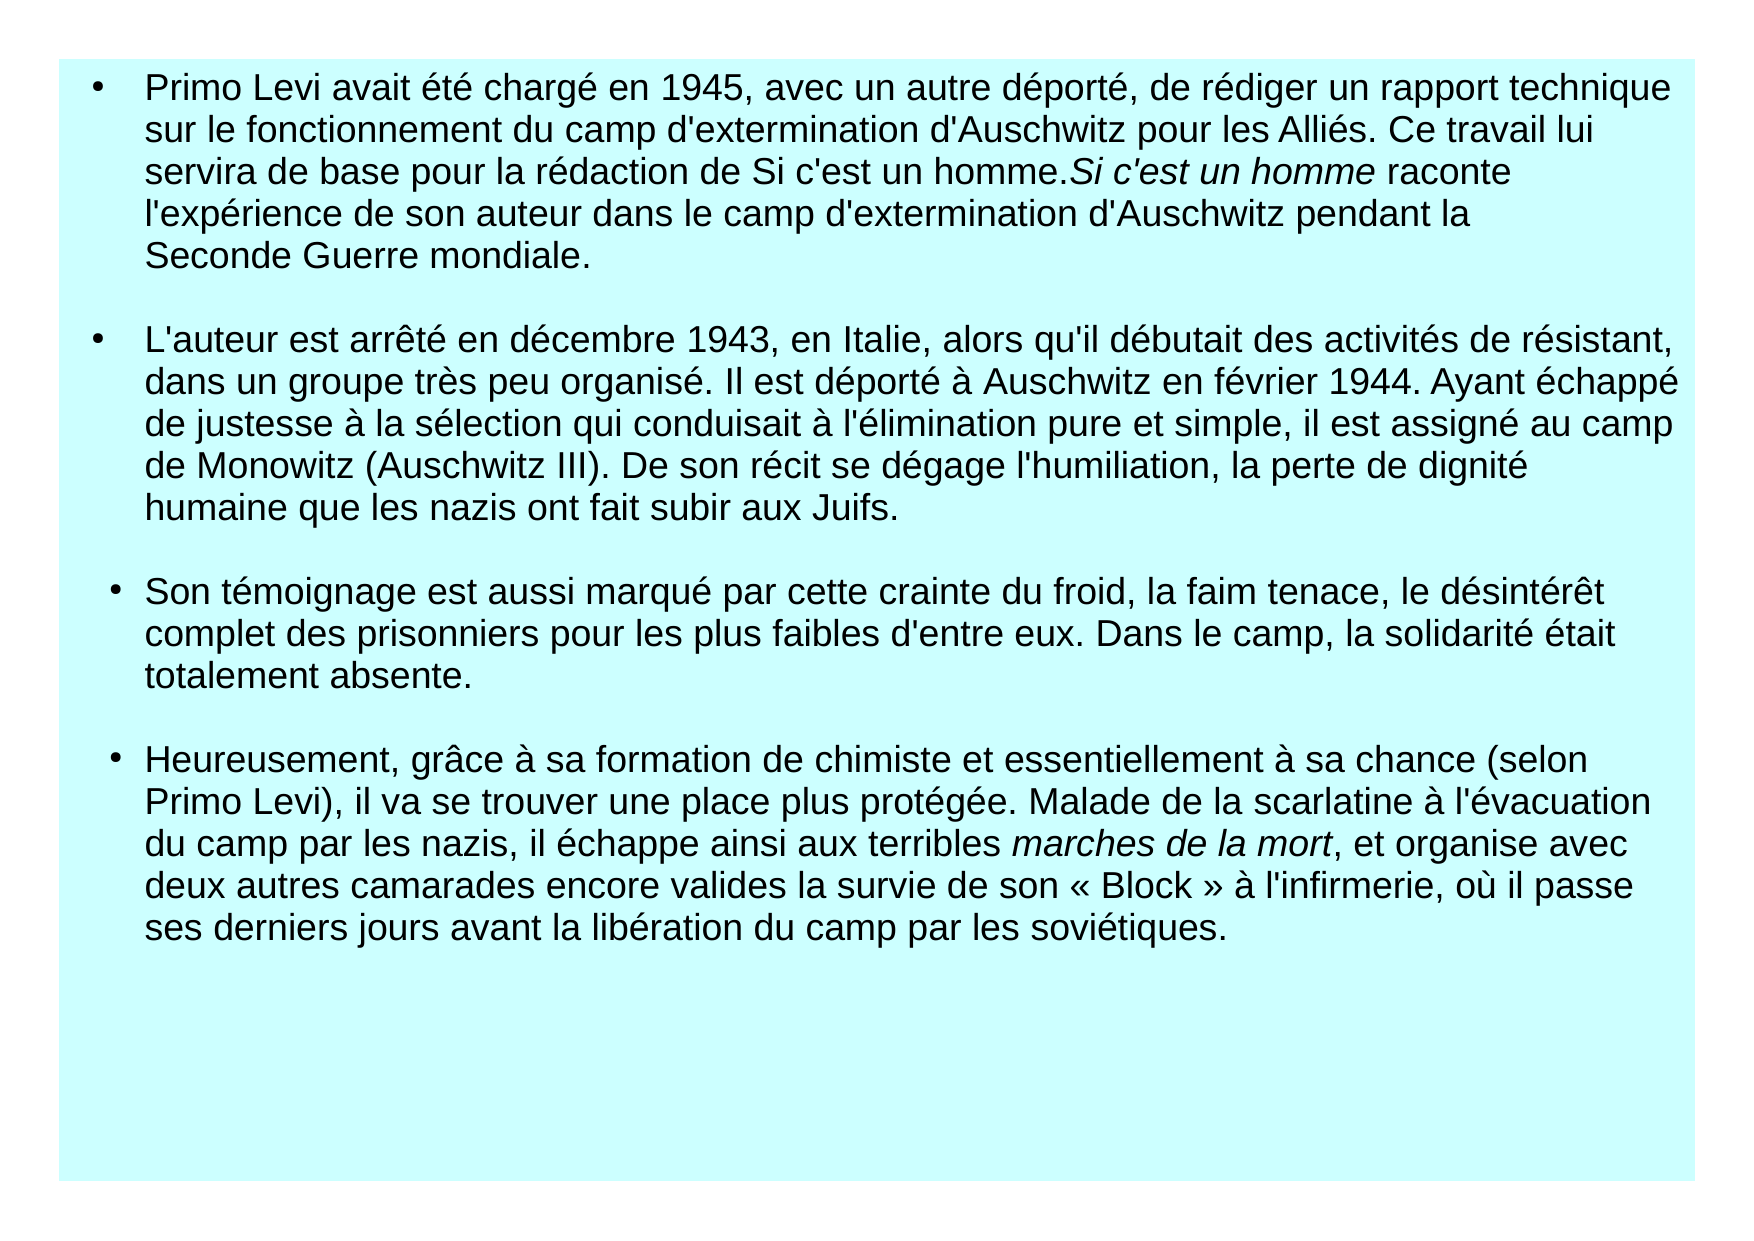

Primo Levi avait été chargé en 1945, avec un autre déporté, de rédiger un rapport technique sur le fonctionnement du camp d'extermination d'Auschwitz pour les Alliés. Ce travail lui servira de base pour la rédaction de Si c'est un homme.Si c'est un homme raconte l'expérience de son auteur dans le camp d'extermination d'Auschwitz pendant la Seconde Guerre mondiale.
L'auteur est arrêté en décembre 1943, en Italie, alors qu'il débutait des activités de résistant, dans un groupe très peu organisé. Il est déporté à Auschwitz en février 1944. Ayant échappé de justesse à la sélection qui conduisait à l'élimination pure et simple, il est assigné au camp de Monowitz (Auschwitz III). De son récit se dégage l'humiliation, la perte de dignité humaine que les nazis ont fait subir aux Juifs.
Son témoignage est aussi marqué par cette crainte du froid, la faim tenace, le désintérêt complet des prisonniers pour les plus faibles d'entre eux. Dans le camp, la solidarité était totalement absente.
Heureusement, grâce à sa formation de chimiste et essentiellement à sa chance (selon Primo Levi), il va se trouver une place plus protégée. Malade de la scarlatine à l'évacuation du camp par les nazis, il échappe ainsi aux terribles marches de la mort, et organise avec deux autres camarades encore valides la survie de son « Block » à l'infirmerie, où il passe ses derniers jours avant la libération du camp par les soviétiques.